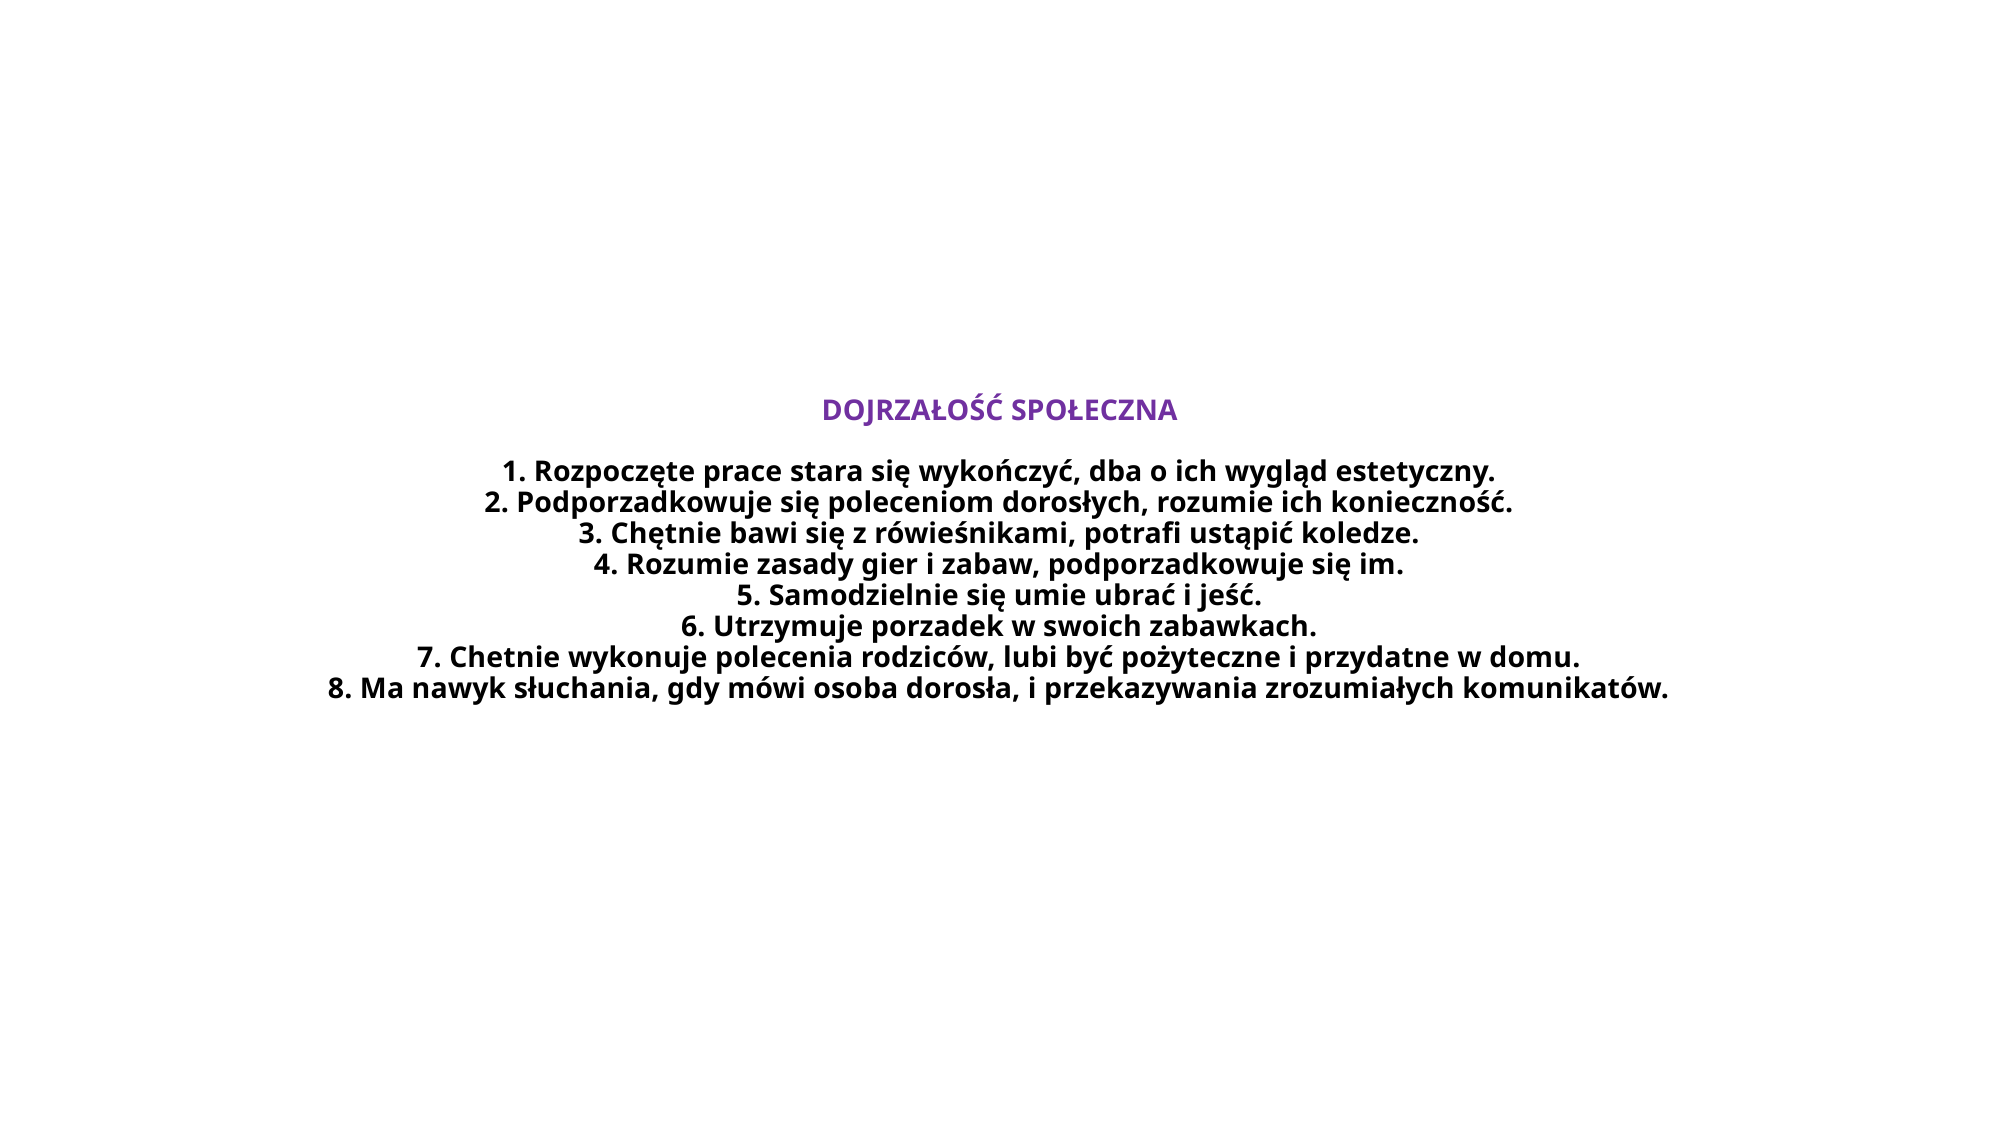

# DOJRZAŁOŚĆ SPOŁECZNA 1. Rozpoczęte prace stara się wykończyć, dba o ich wygląd estetyczny. 2. Podporzadkowuje się poleceniom dorosłych, rozumie ich konieczność. 3. Chętnie bawi się z rówieśnikami, potrafi ustąpić koledze. 4. Rozumie zasady gier i zabaw, podporzadkowuje się im. 5. Samodzielnie się umie ubrać i jeść. 6. Utrzymuje porzadek w swoich zabawkach. 7. Chetnie wykonuje polecenia rodziców, lubi być pożyteczne i przydatne w domu. 8. Ma nawyk słuchania, gdy mówi osoba dorosła, i przekazywania zrozumiałych komunikatów.